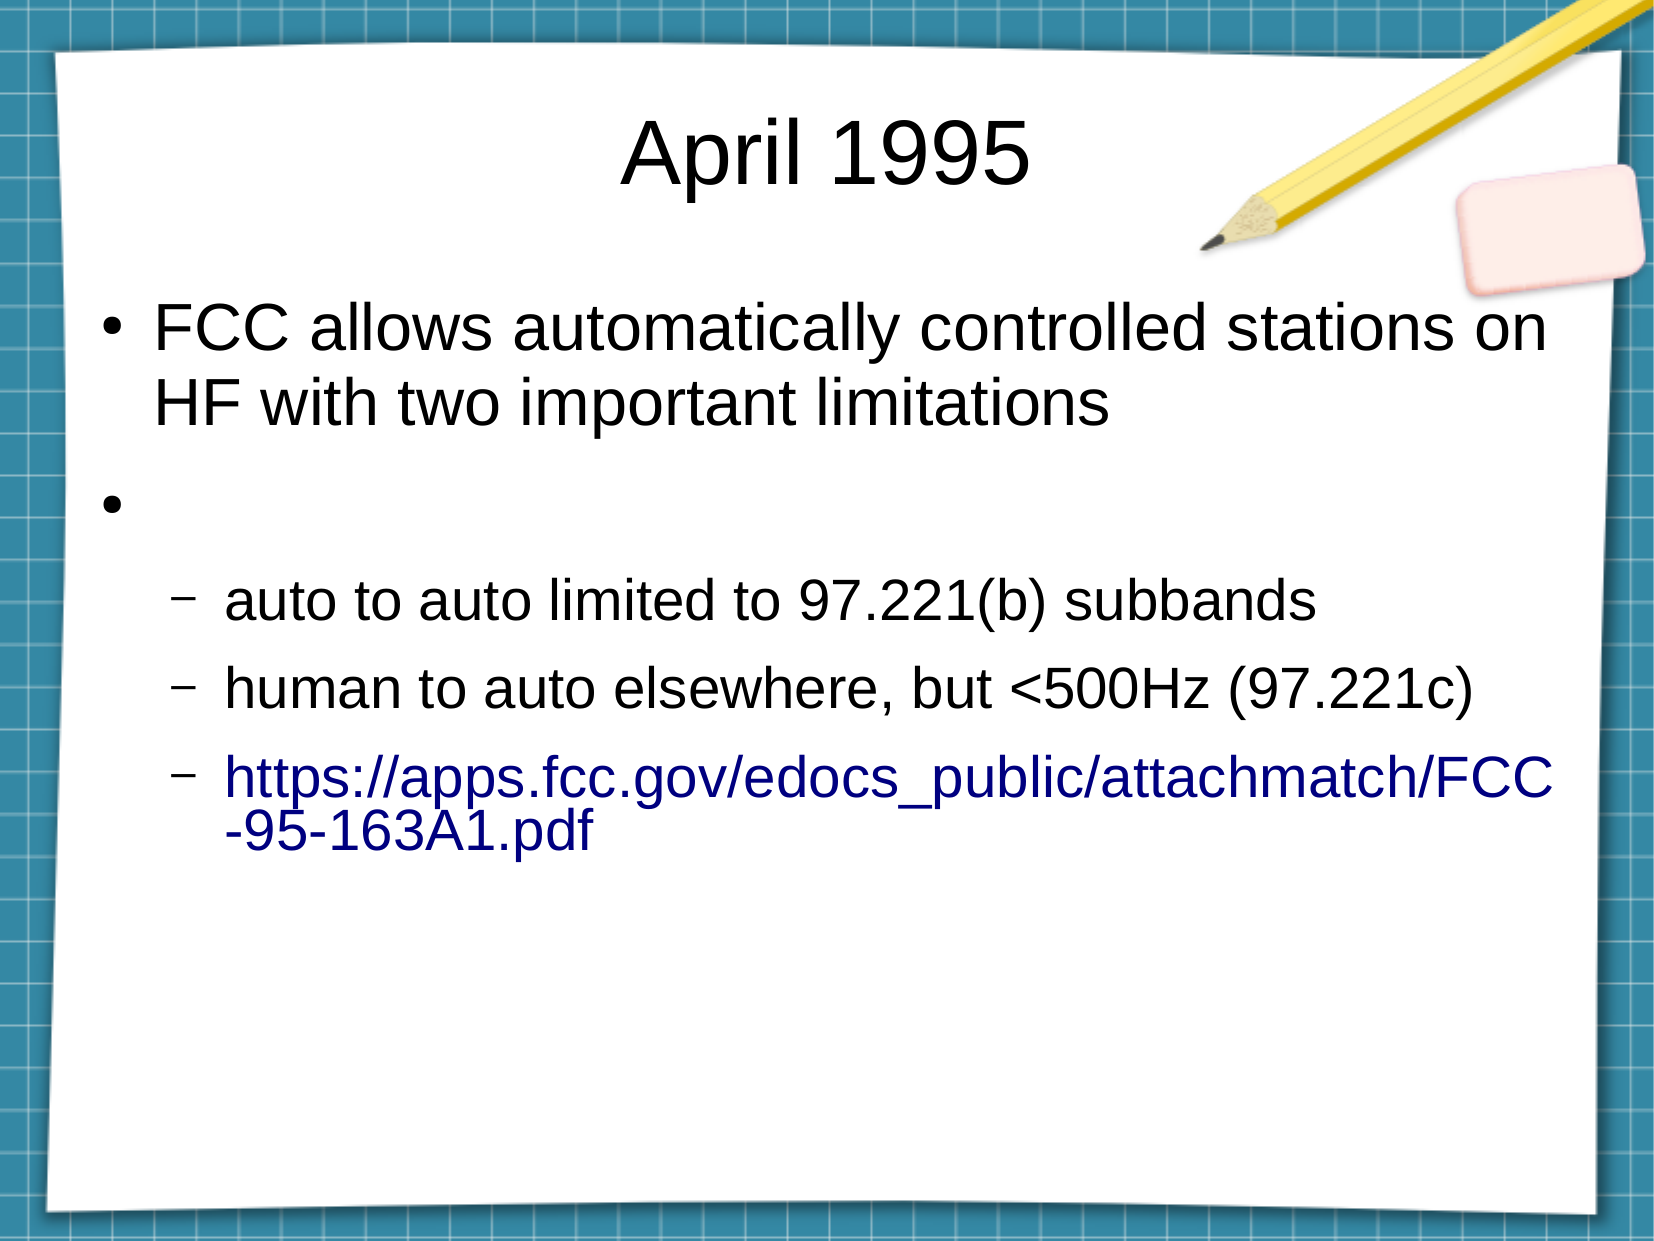

# April 1995
FCC allows automatically controlled stations on HF with two important limitations
auto to auto limited to 97.221(b) subbands
human to auto elsewhere, but <500Hz (97.221c)
https://apps.fcc.gov/edocs_public/attachmatch/FCC-95-163A1.pdf